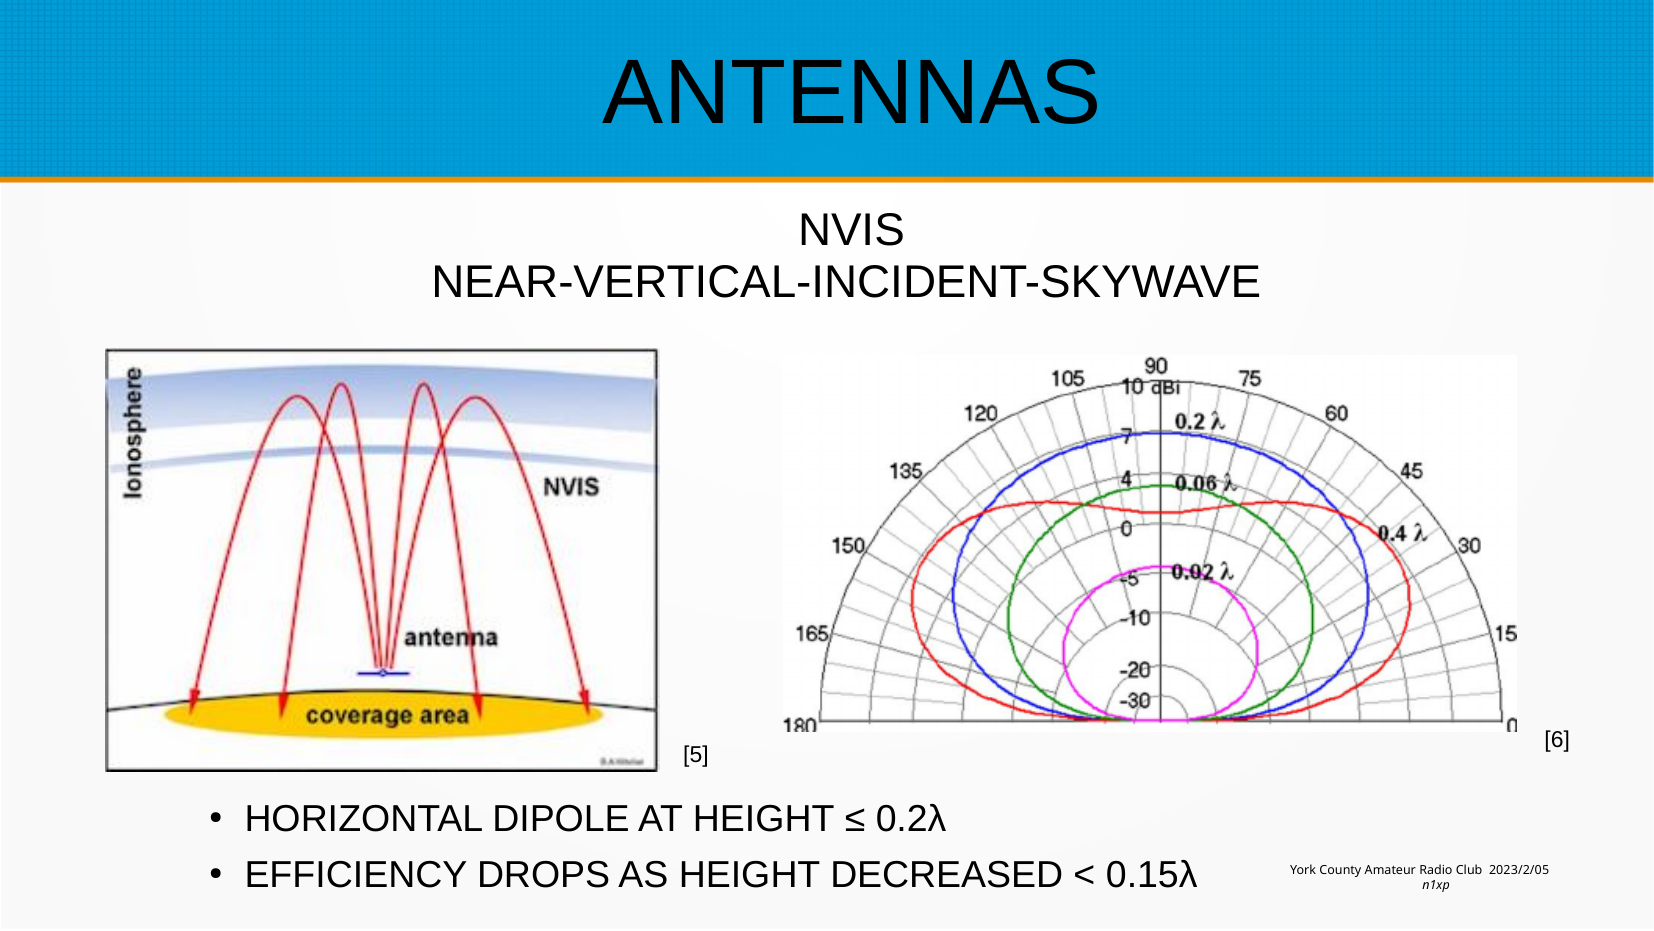

ANTENNAS
NVIS
NEAR-VERTICAL-INCIDENT-SKYWAVE
[6]
[5]
HORIZONTAL DIPOLE AT HEIGHT ≤ 0.2λ
EFFICIENCY DROPS AS HEIGHT DECREASED < 0.15λ
York County Amateur Radio Club 2023/2/05
n1xp